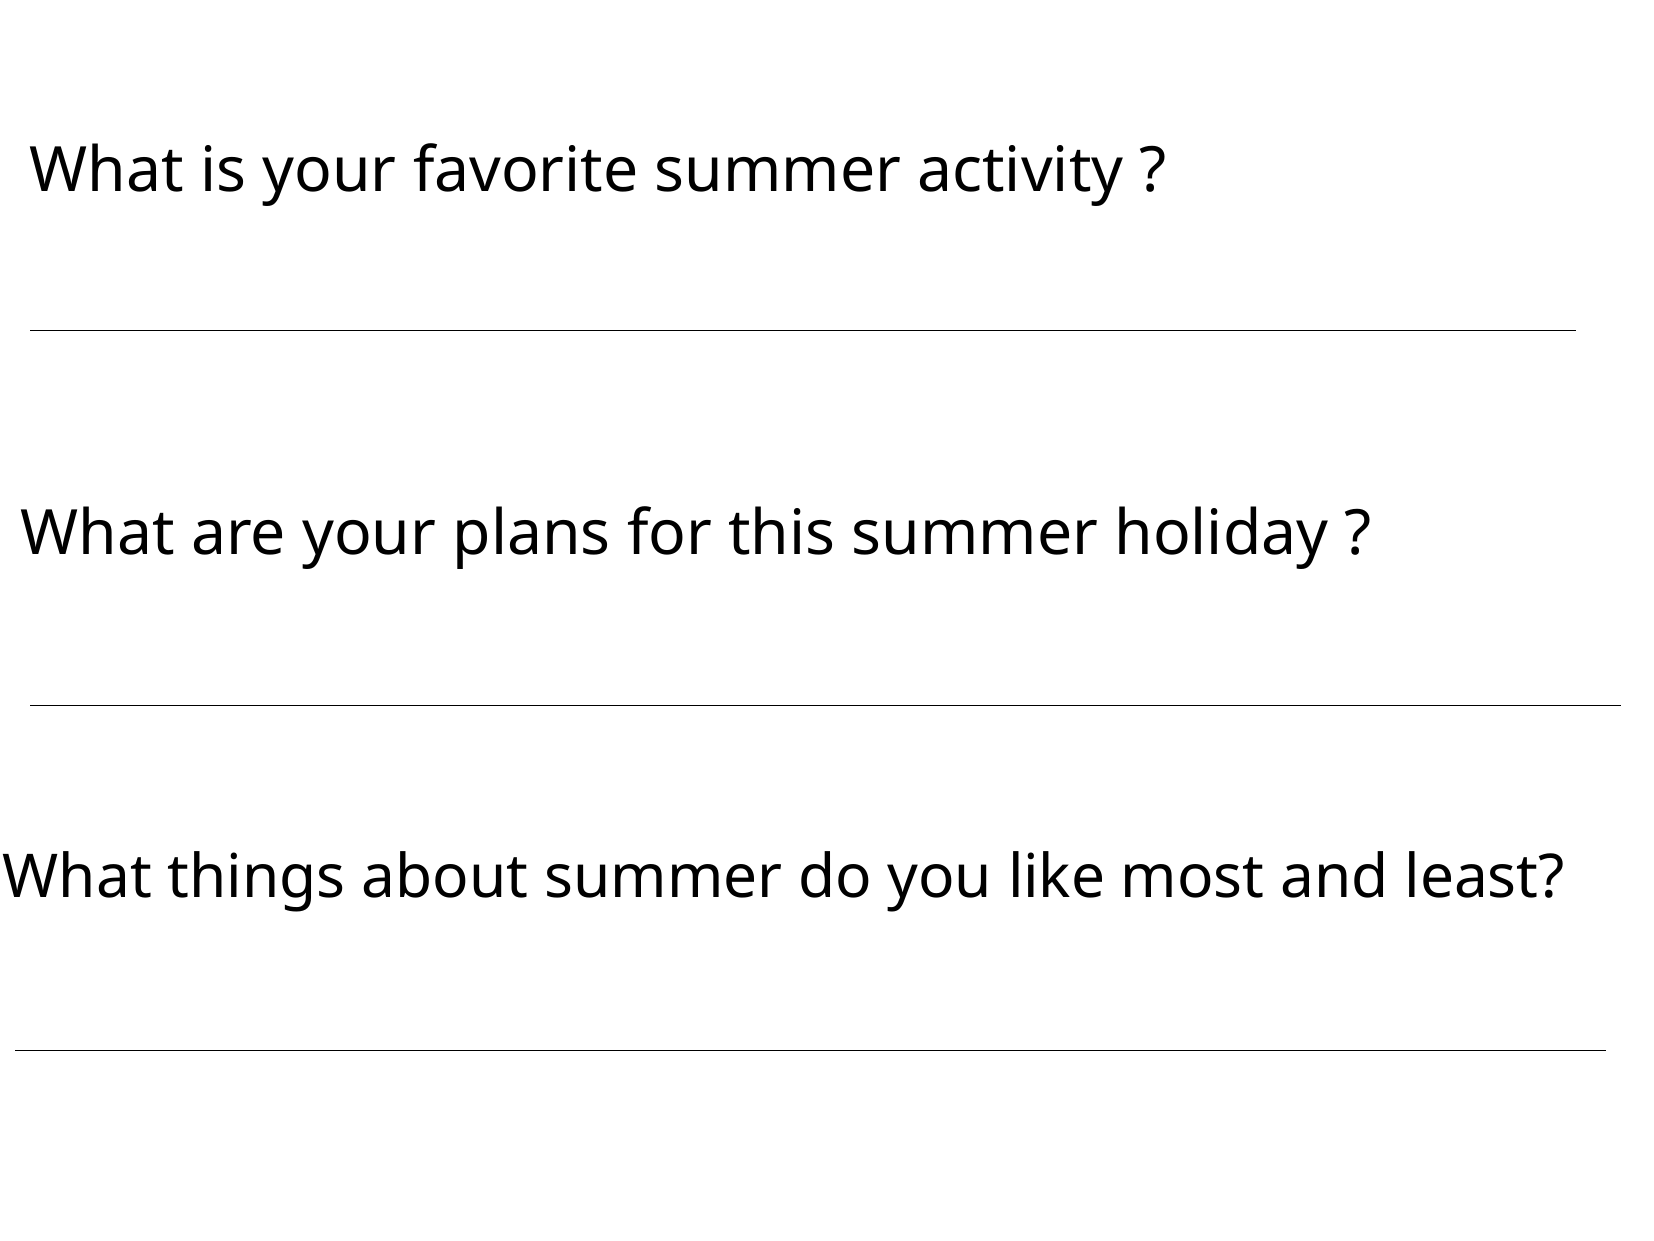

What is your favorite summer activity ?
What are your plans for this summer holiday ?
What things about summer do you like most and least?
1